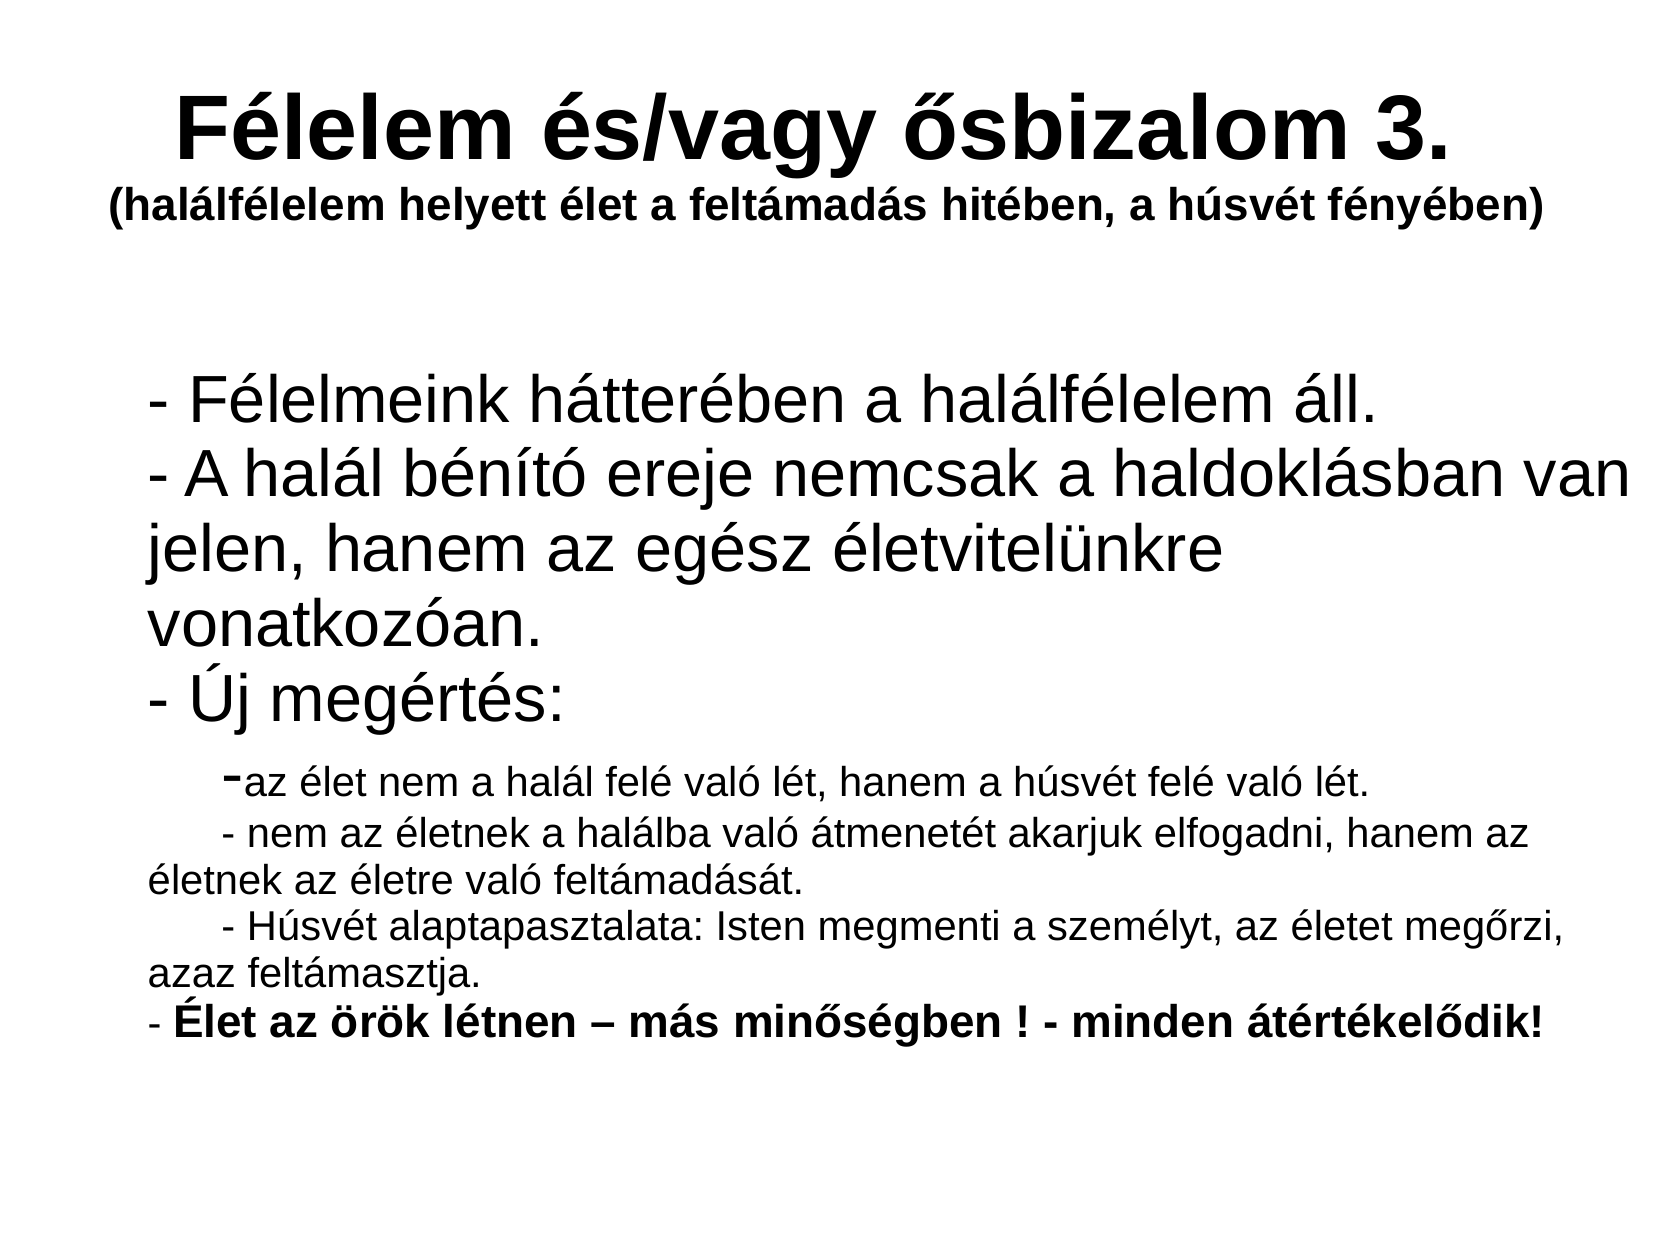

# Félelem és/vagy ősbizalom 3. (halálfélelem helyett élet a feltámadás hitében, a húsvét fényében)
- Félelmeink hátterében a halálfélelem áll.
- A halál bénító ereje nemcsak a haldoklásban van jelen, hanem az egész életvitelünkre vonatkozóan.
- Új megértés:
	-az élet nem a halál felé való lét, hanem a húsvét felé való lét.
	- nem az életnek a halálba való átmenetét akarjuk elfogadni, hanem az életnek az életre való feltámadását.
	- Húsvét alaptapasztalata: Isten megmenti a személyt, az életet megőrzi, azaz feltámasztja.
- Élet az örök létnen – más minőségben ! - minden átértékelődik!